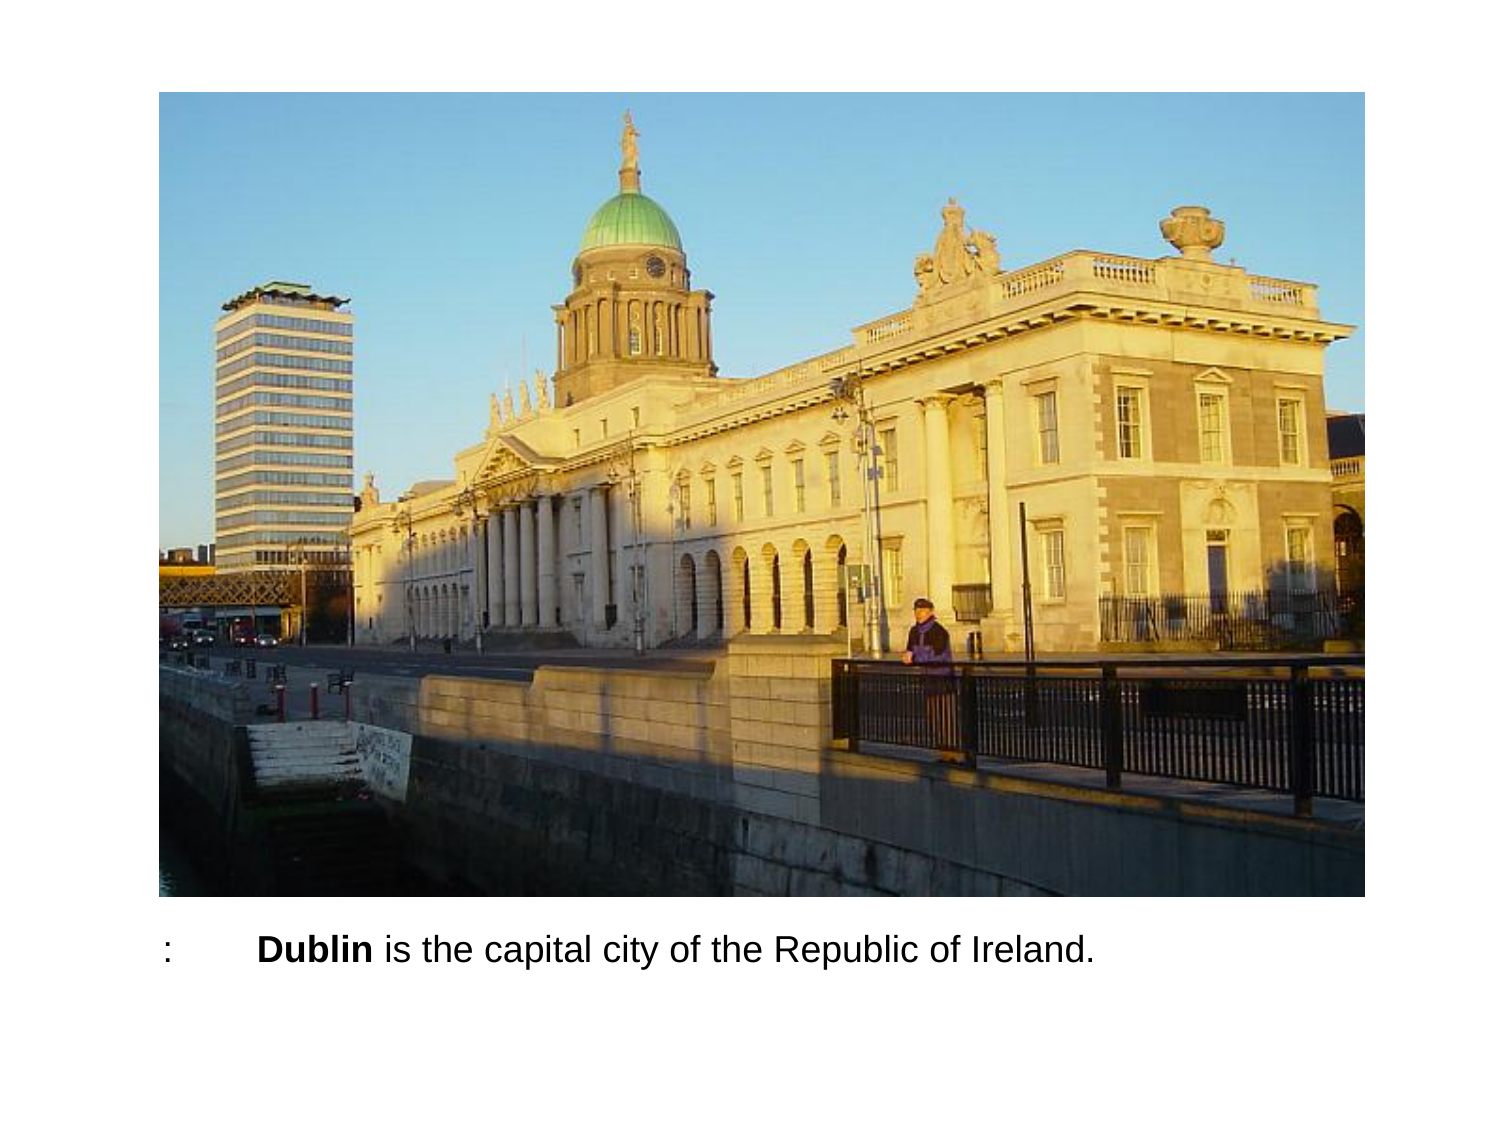

: Dublin is the capital city of the Republic of Ireland.